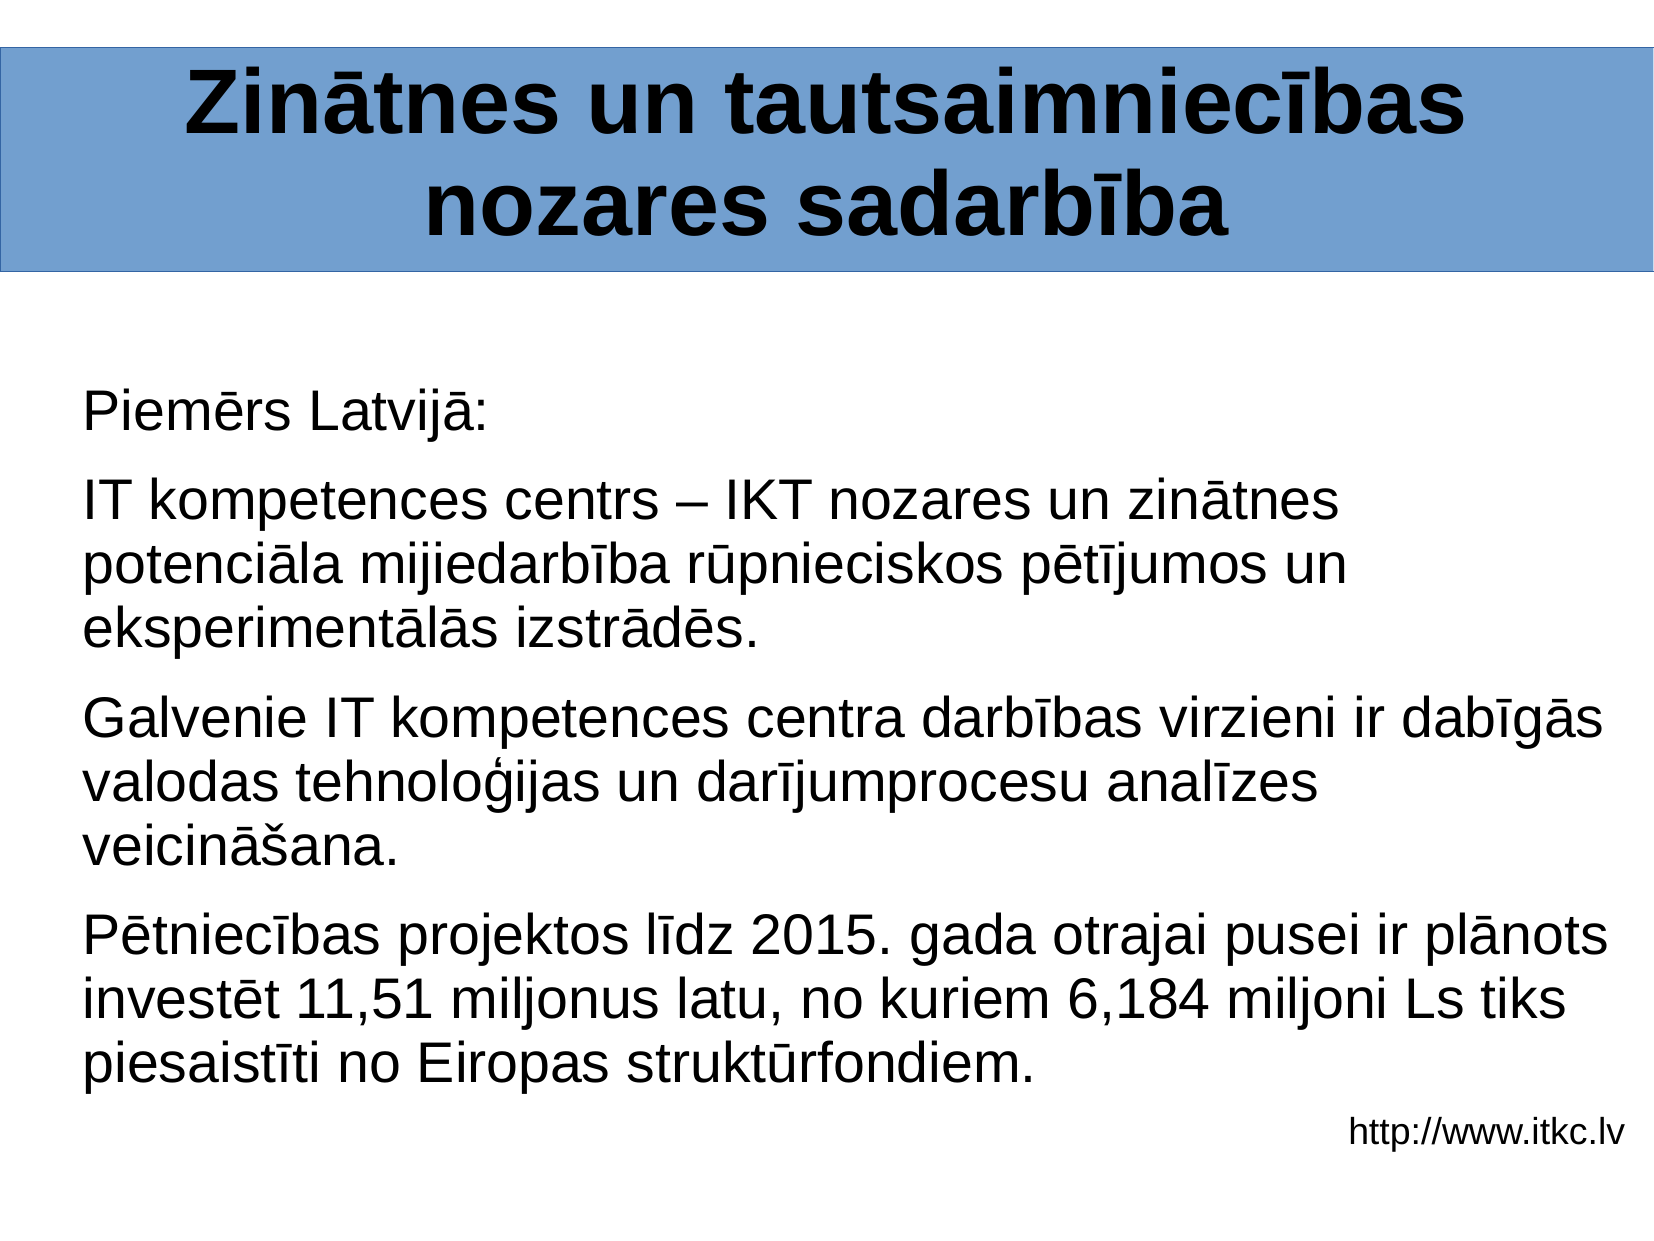

# Zinātnes un tautsaimniecības nozares sadarbība
Piemērs Latvijā:
IT kompetences centrs – IKT nozares un zinātnes potenciāla mijiedarbība rūpnieciskos pētījumos un eksperimentālās izstrādēs.
Galvenie IT kompetences centra darbības virzieni ir dabīgās valodas tehnoloģijas un darījumprocesu analīzes veicināšana.
Pētniecības projektos līdz 2015. gada otrajai pusei ir plānots investēt 11,51 miljonus latu, no kuriem 6,184 miljoni Ls tiks piesaistīti no Eiropas struktūrfondiem.
http://www.itkc.lv